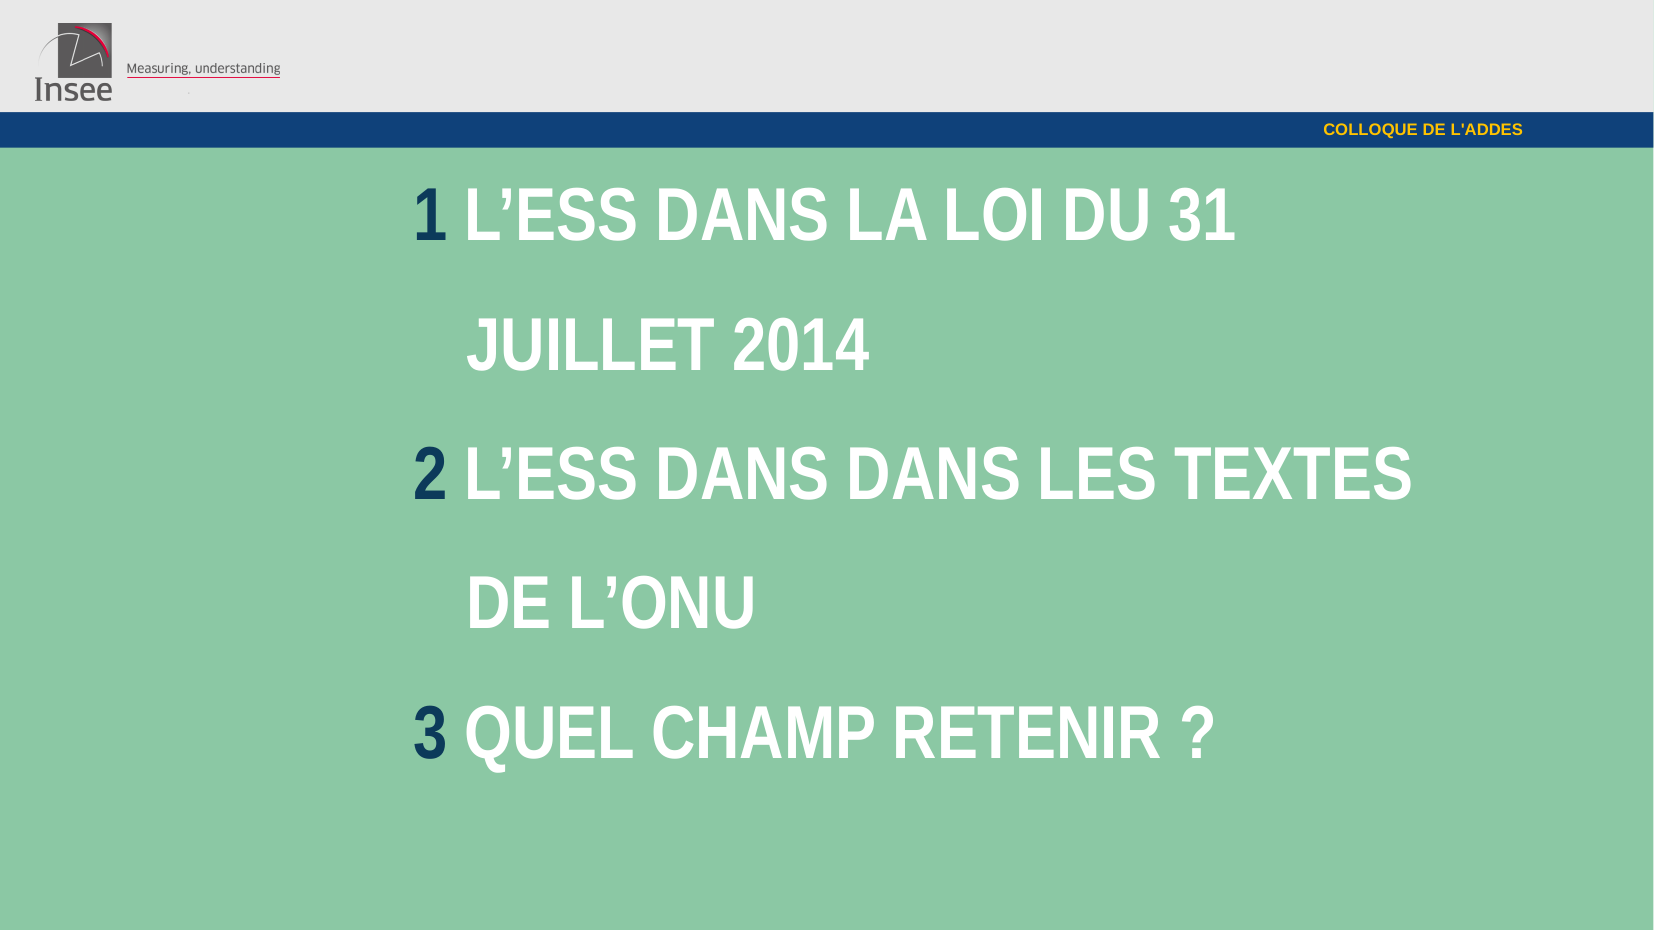

Colloque de l'ADDES
# L’ESS dans la loi du 31 juillet 2014
L’ess dans dans les textes de l’ONU
Quel champ retenir ?